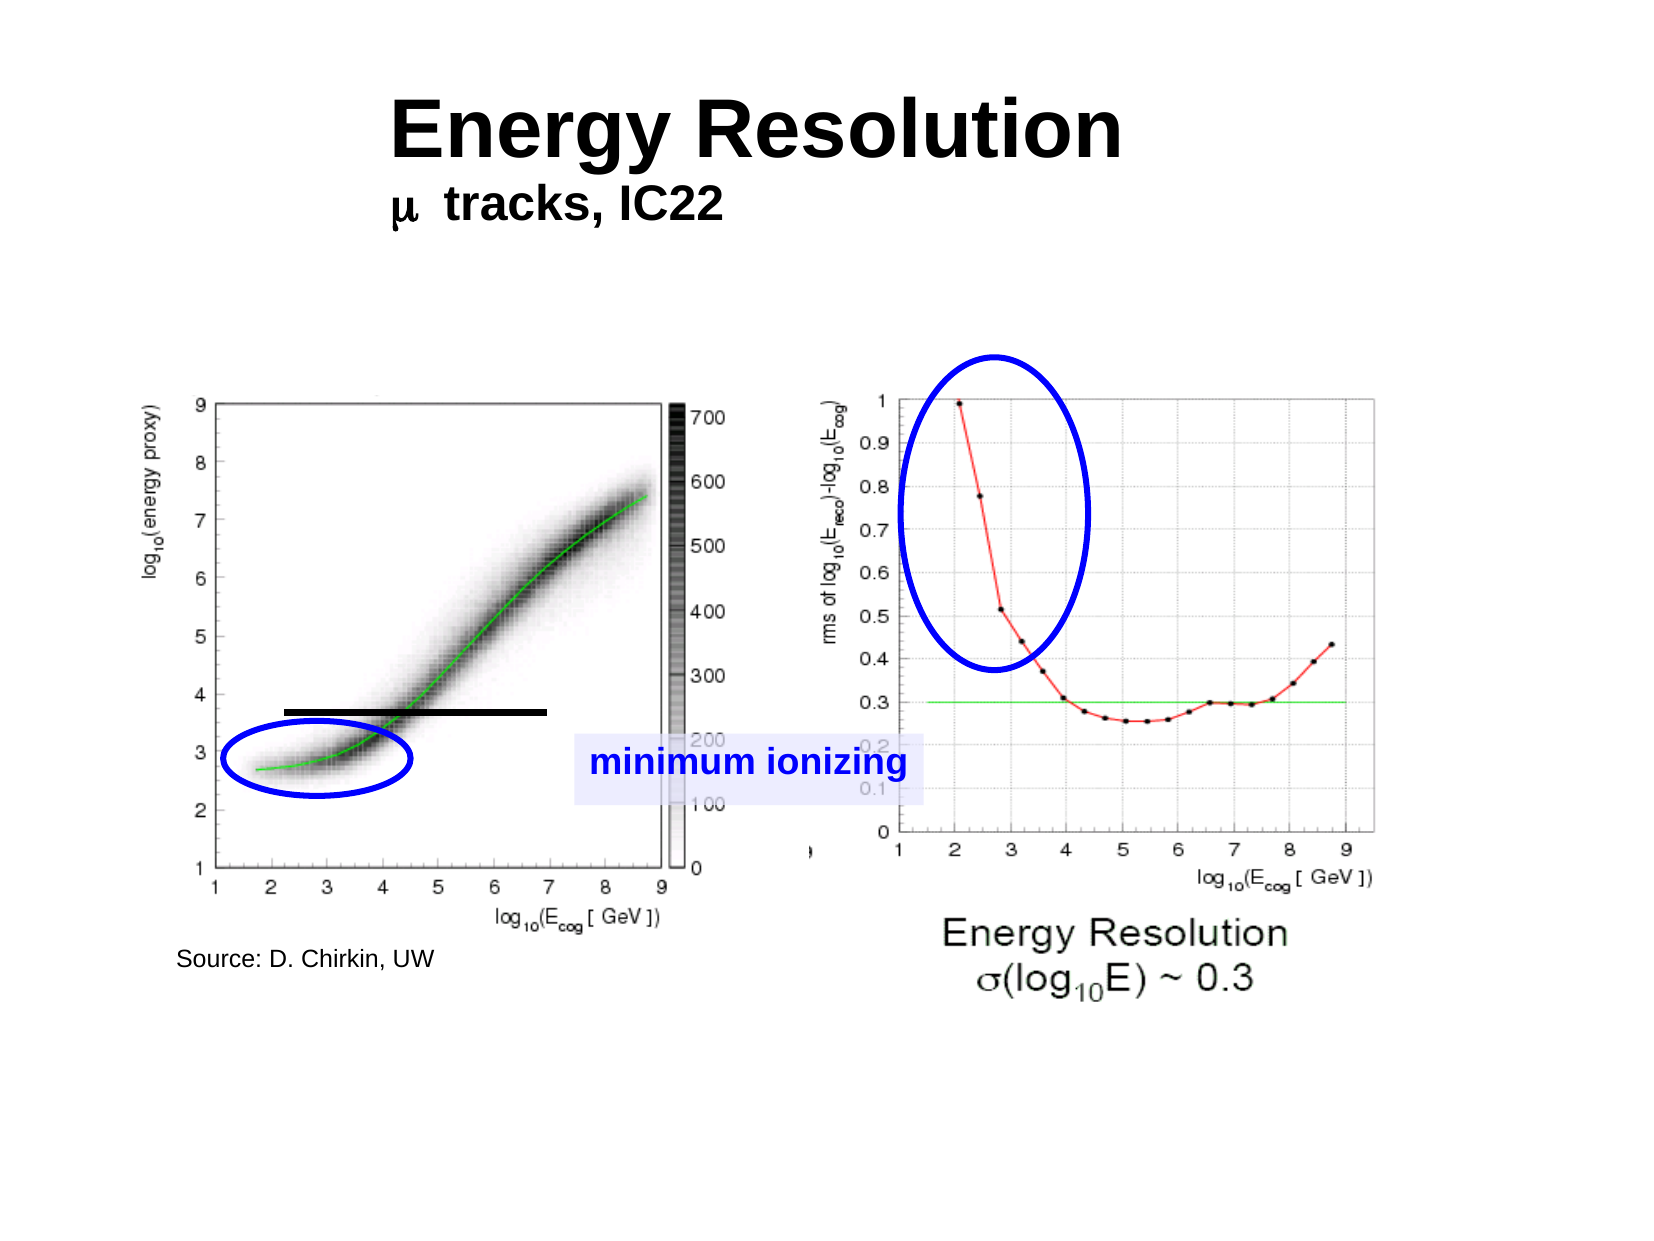

Energy Resolution
m tracks, IC22
minimum ionizing
Source: D. Chirkin, UW